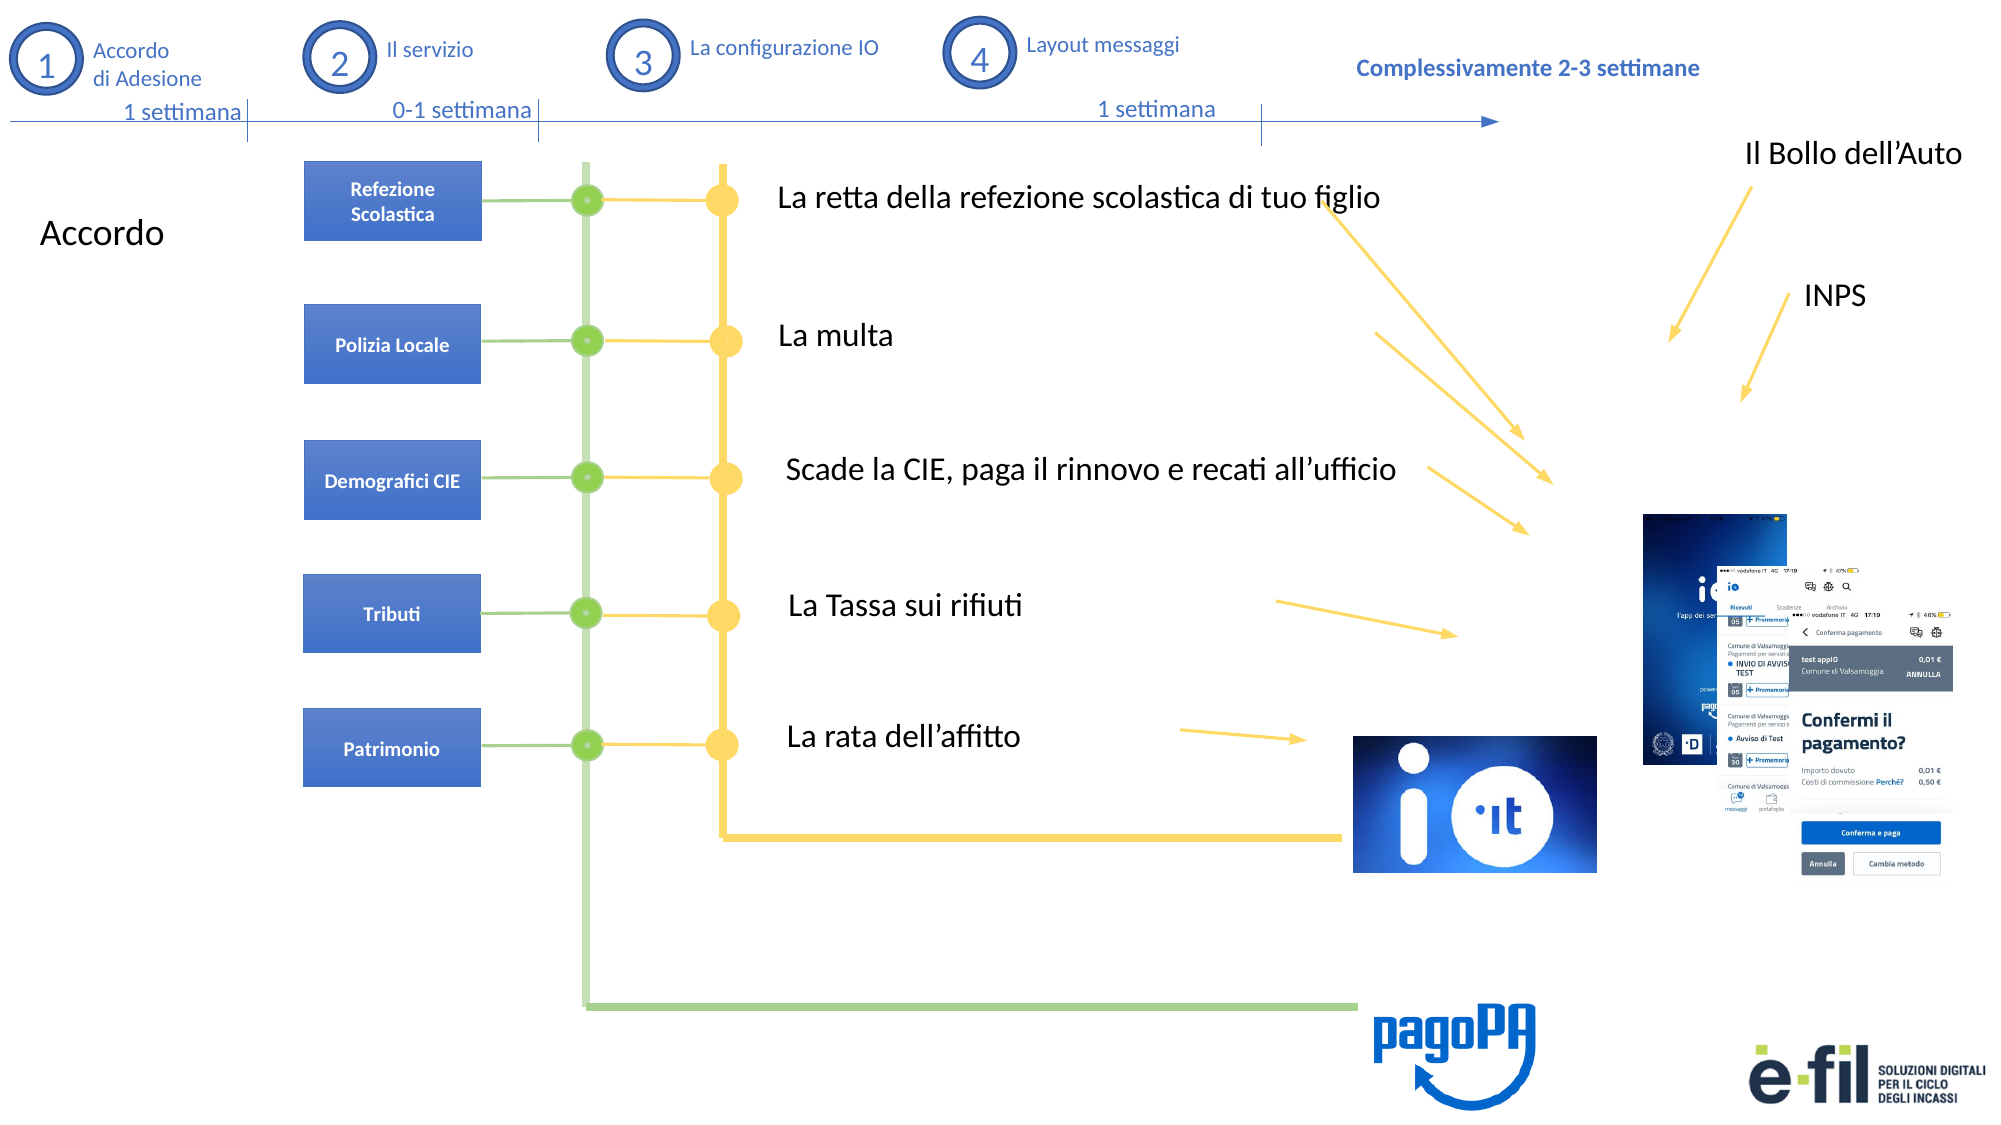

4
3
2
Layout messaggi
1
La configurazione IO
Il servizio
Accordo
di Adesione
Complessivamente 2-3 settimane
1 settimana
0-1 settimana
1 settimana
Il Bollo dell’Auto
Refezione Scolastica
La retta della refezione scolastica di tuo figlio
Accordo
INPS
Polizia Locale
La multa
Scade la CIE, paga il rinnovo e recati all’ufficio
Demografici CIE
Tributi
La Tassa sui rifiuti
La rata dell’affitto
Patrimonio